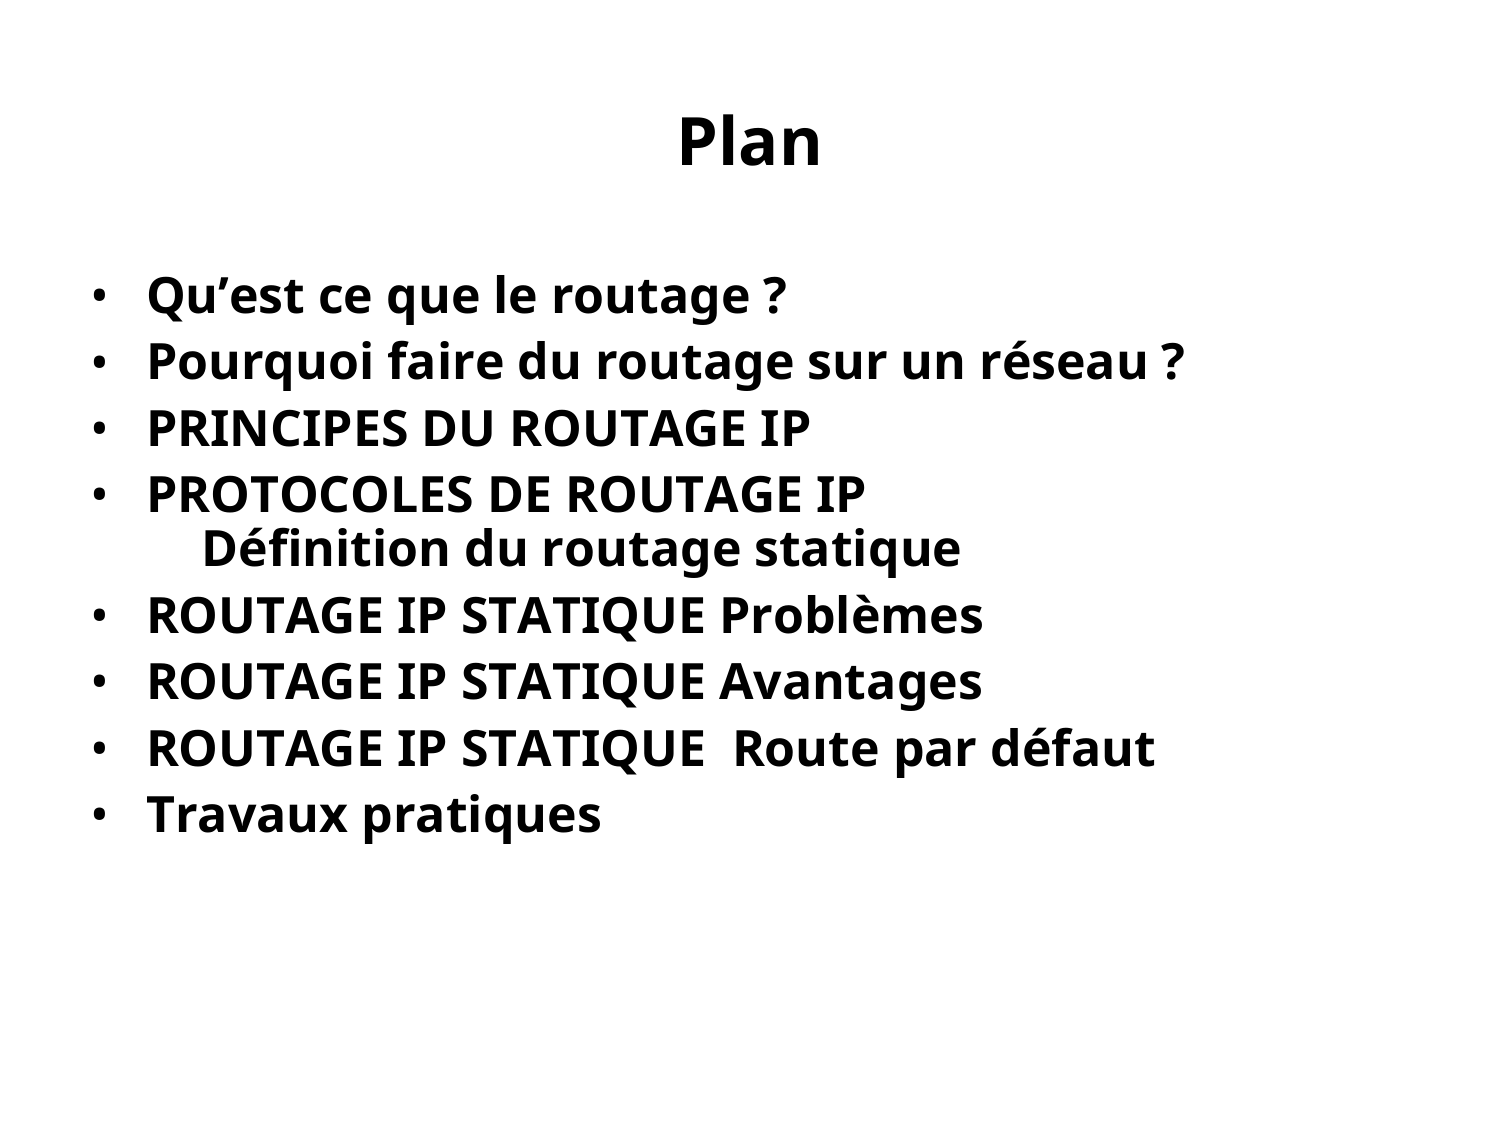

# Plan
Qu’est ce que le routage ?
Pourquoi faire du routage sur un réseau ?
PRINCIPES DU ROUTAGE IP
PROTOCOLES DE ROUTAGE IP
Définition du routage statique
ROUTAGE IP STATIQUE Problèmes
ROUTAGE IP STATIQUE Avantages
ROUTAGE IP STATIQUE Route par défaut
Travaux pratiques